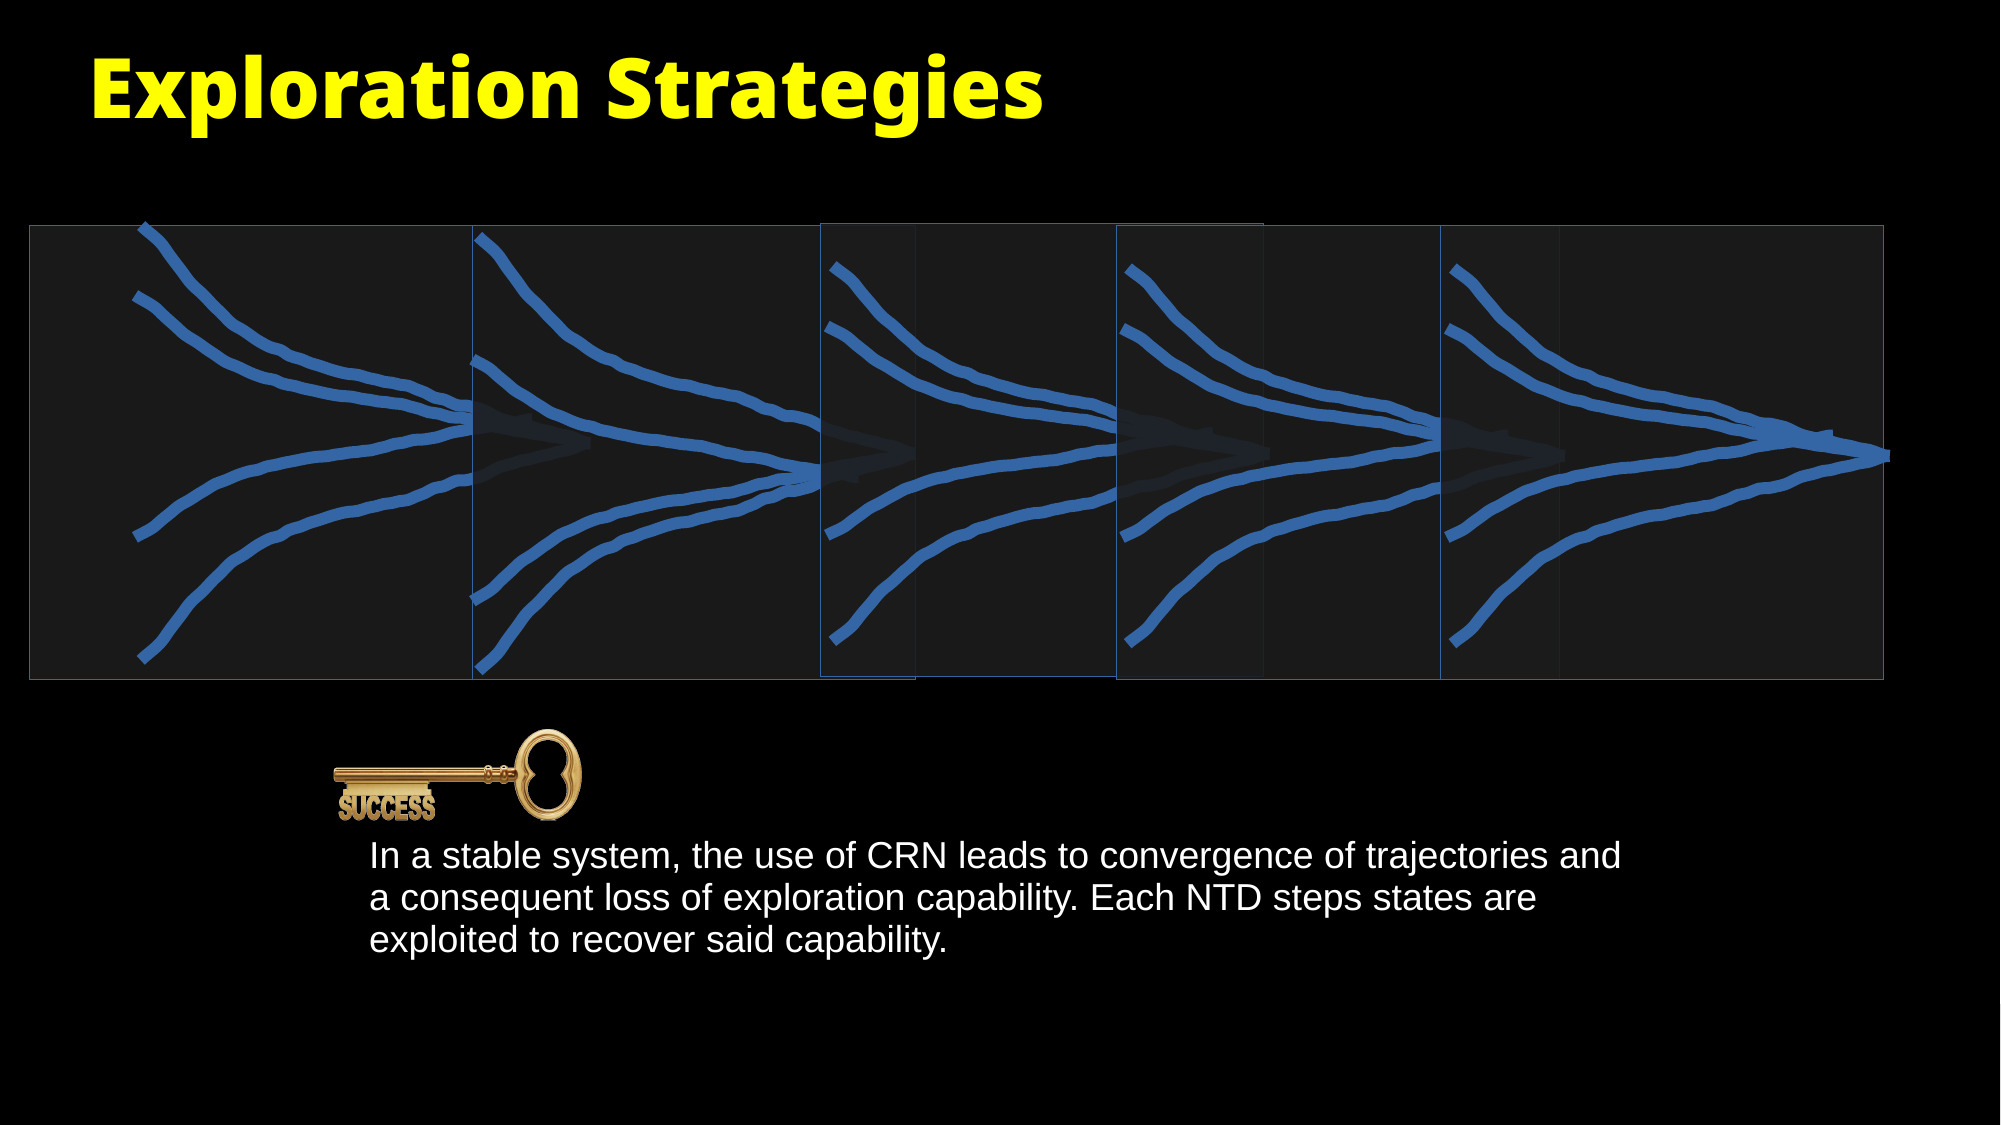

# Exploration Strategies
In a stable system, the use of CRN leads to convergence of trajectories and a consequent loss of exploration capability. Each NTD steps states are exploited to recover said capability.